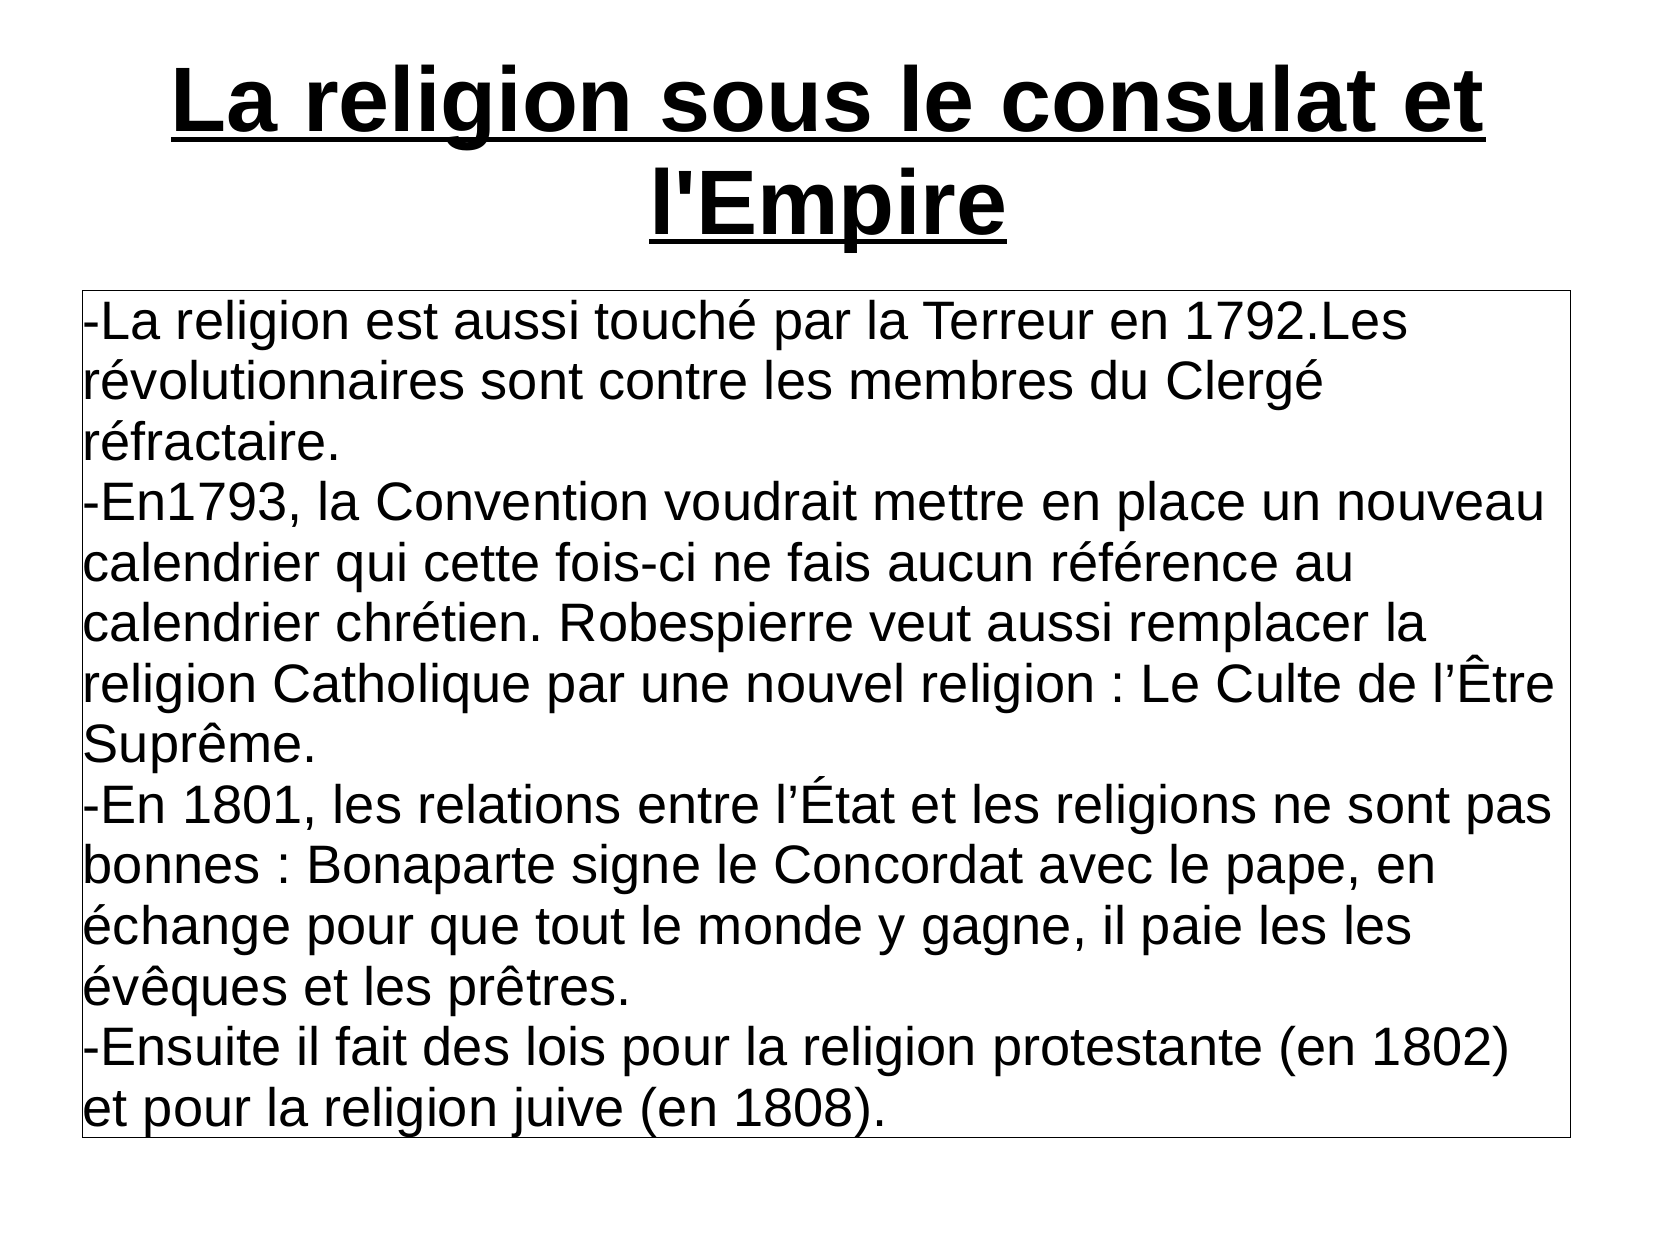

# La religion sous le consulat et l'Empire
-La religion est aussi touché par la Terreur en 1792.Les révolutionnaires sont contre les membres du Clergé réfractaire.
-En1793, la Convention voudrait mettre en place un nouveau calendrier qui cette fois-ci ne fais aucun référence au calendrier chrétien. Robespierre veut aussi remplacer la religion Catholique par une nouvel religion : Le Culte de l’Être Suprême.
-En 1801, les relations entre l’État et les religions ne sont pas bonnes : Bonaparte signe le Concordat avec le pape, en échange pour que tout le monde y gagne, il paie les les évêques et les prêtres.
-Ensuite il fait des lois pour la religion protestante (en 1802) et pour la religion juive (en 1808).